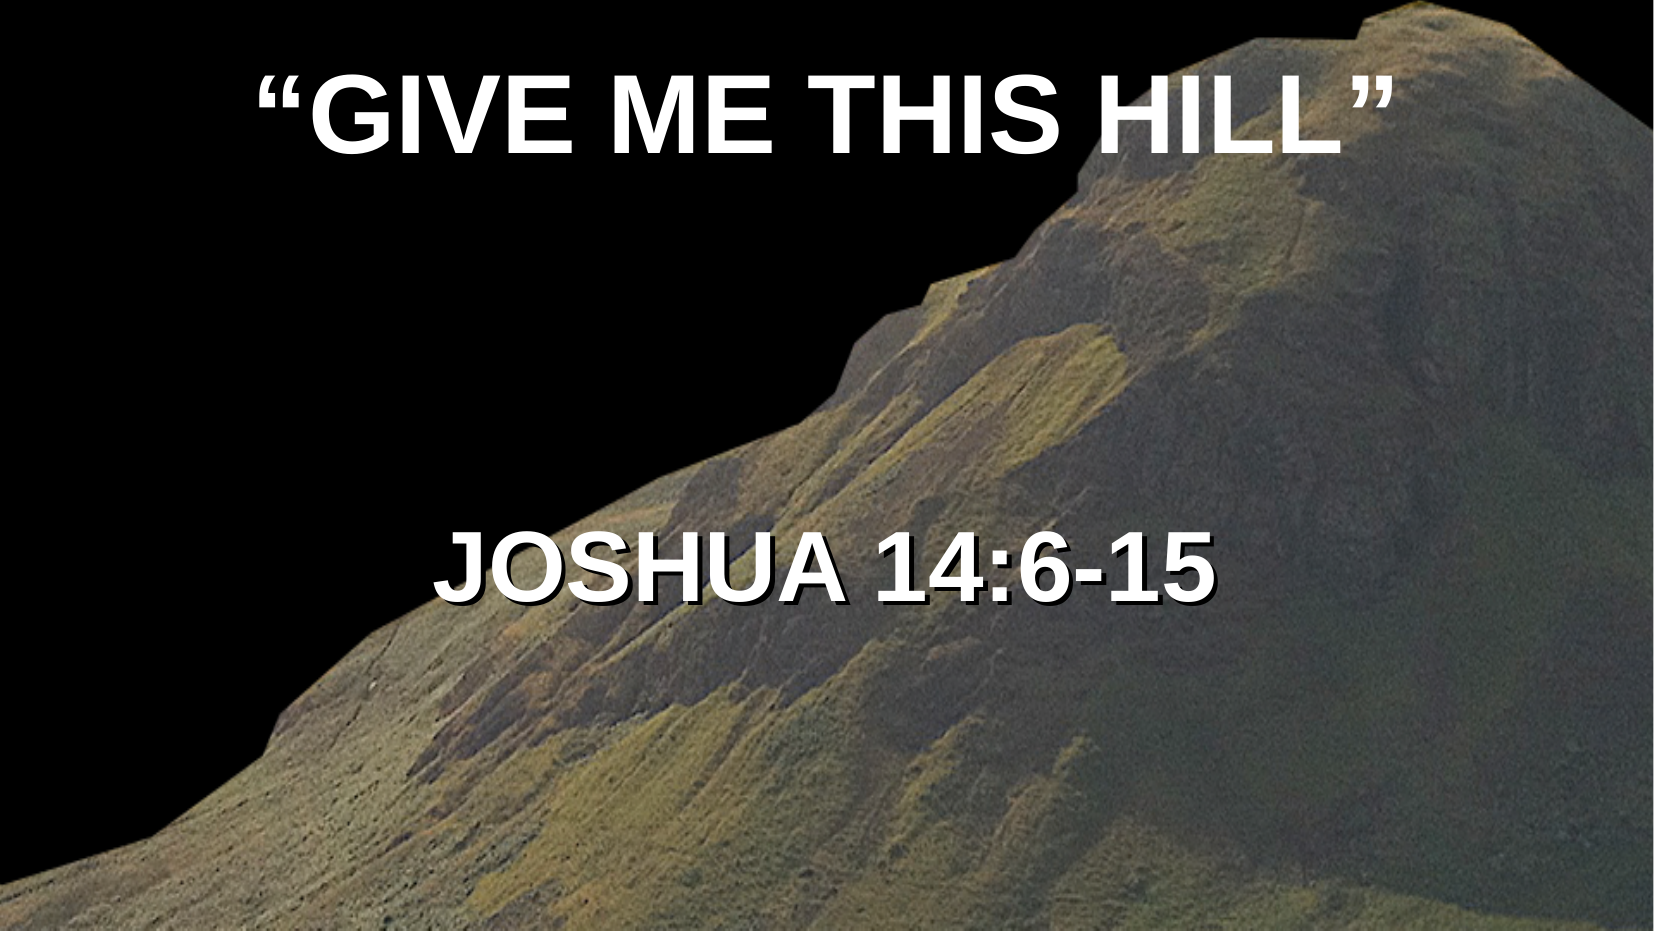

# “GIVE ME THIS HILL”
JOSHUA 14:6-15